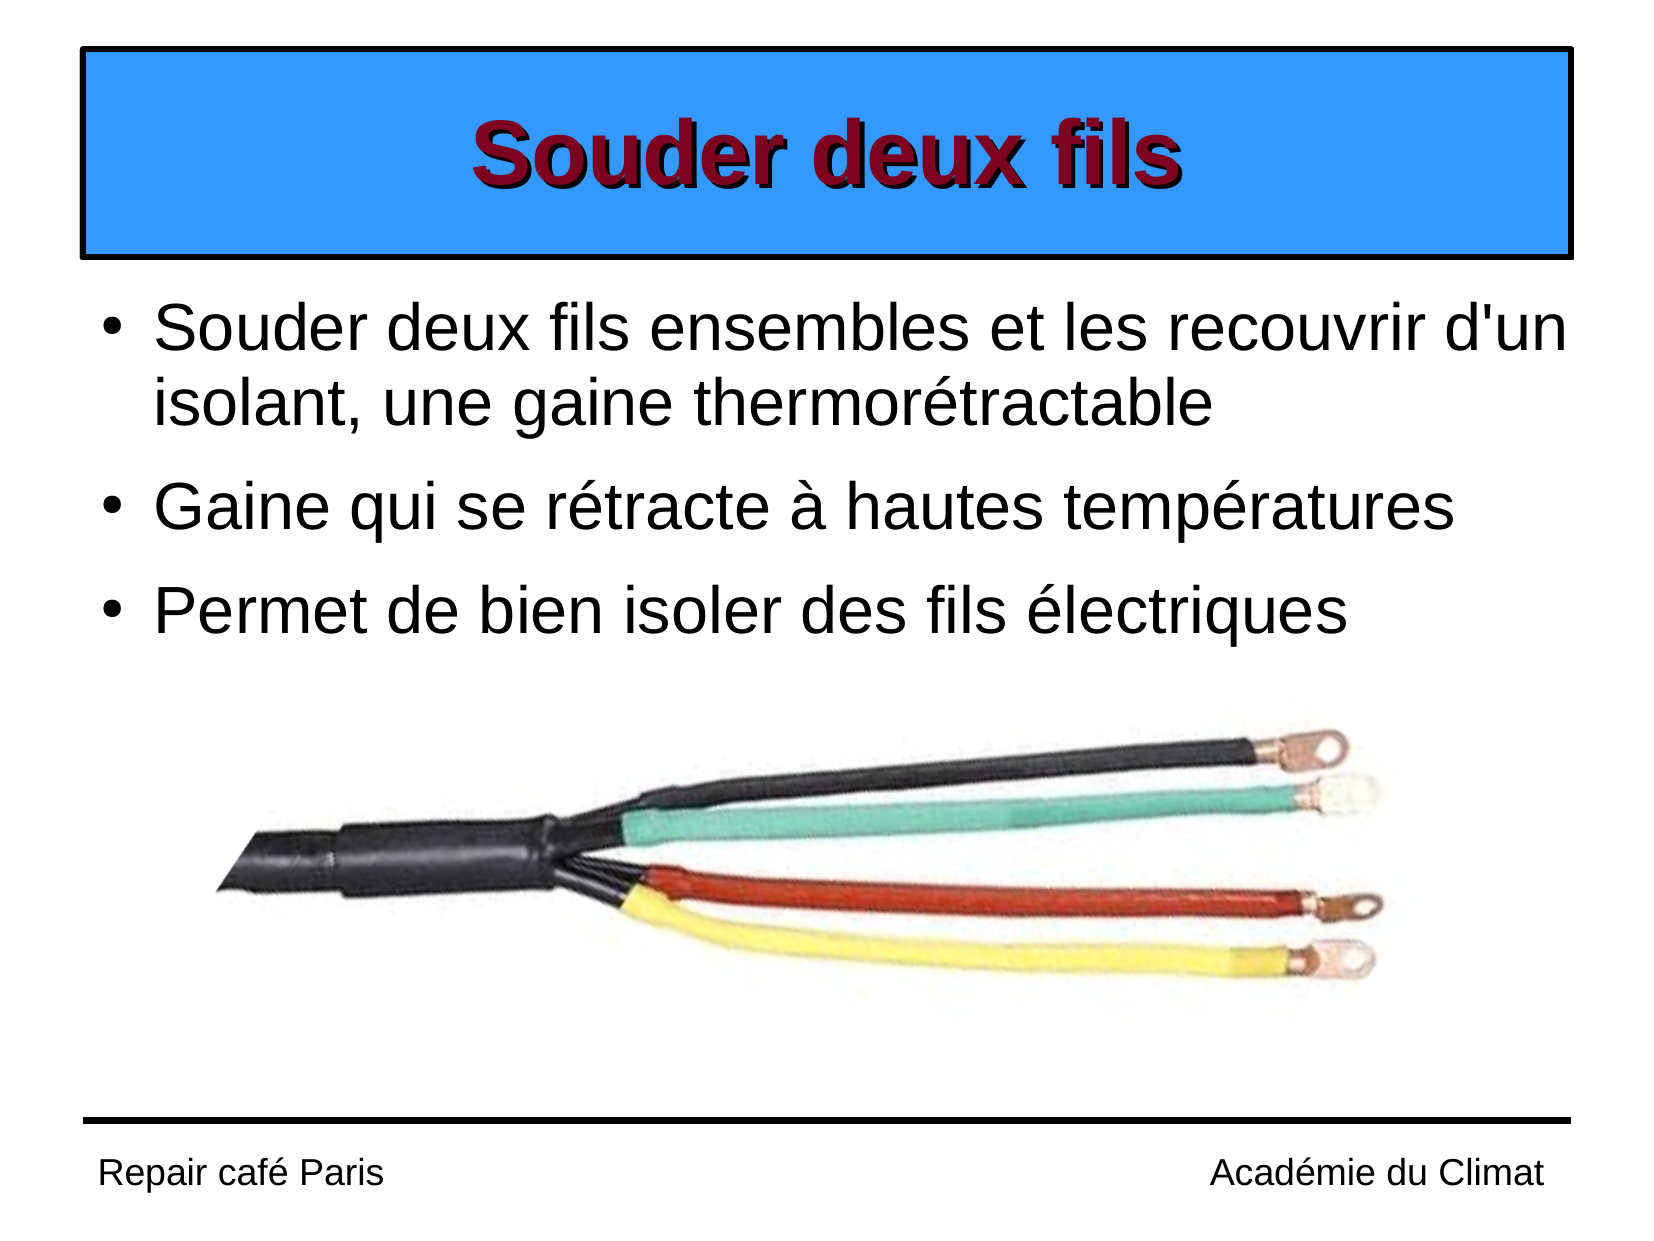

# Souder deux fils
Souder deux fils ensembles et les recouvrir d'un isolant, une gaine thermorétractable
Gaine qui se rétracte à hautes températures
Permet de bien isoler des fils électriques
Repair café Paris	Académie du Climat